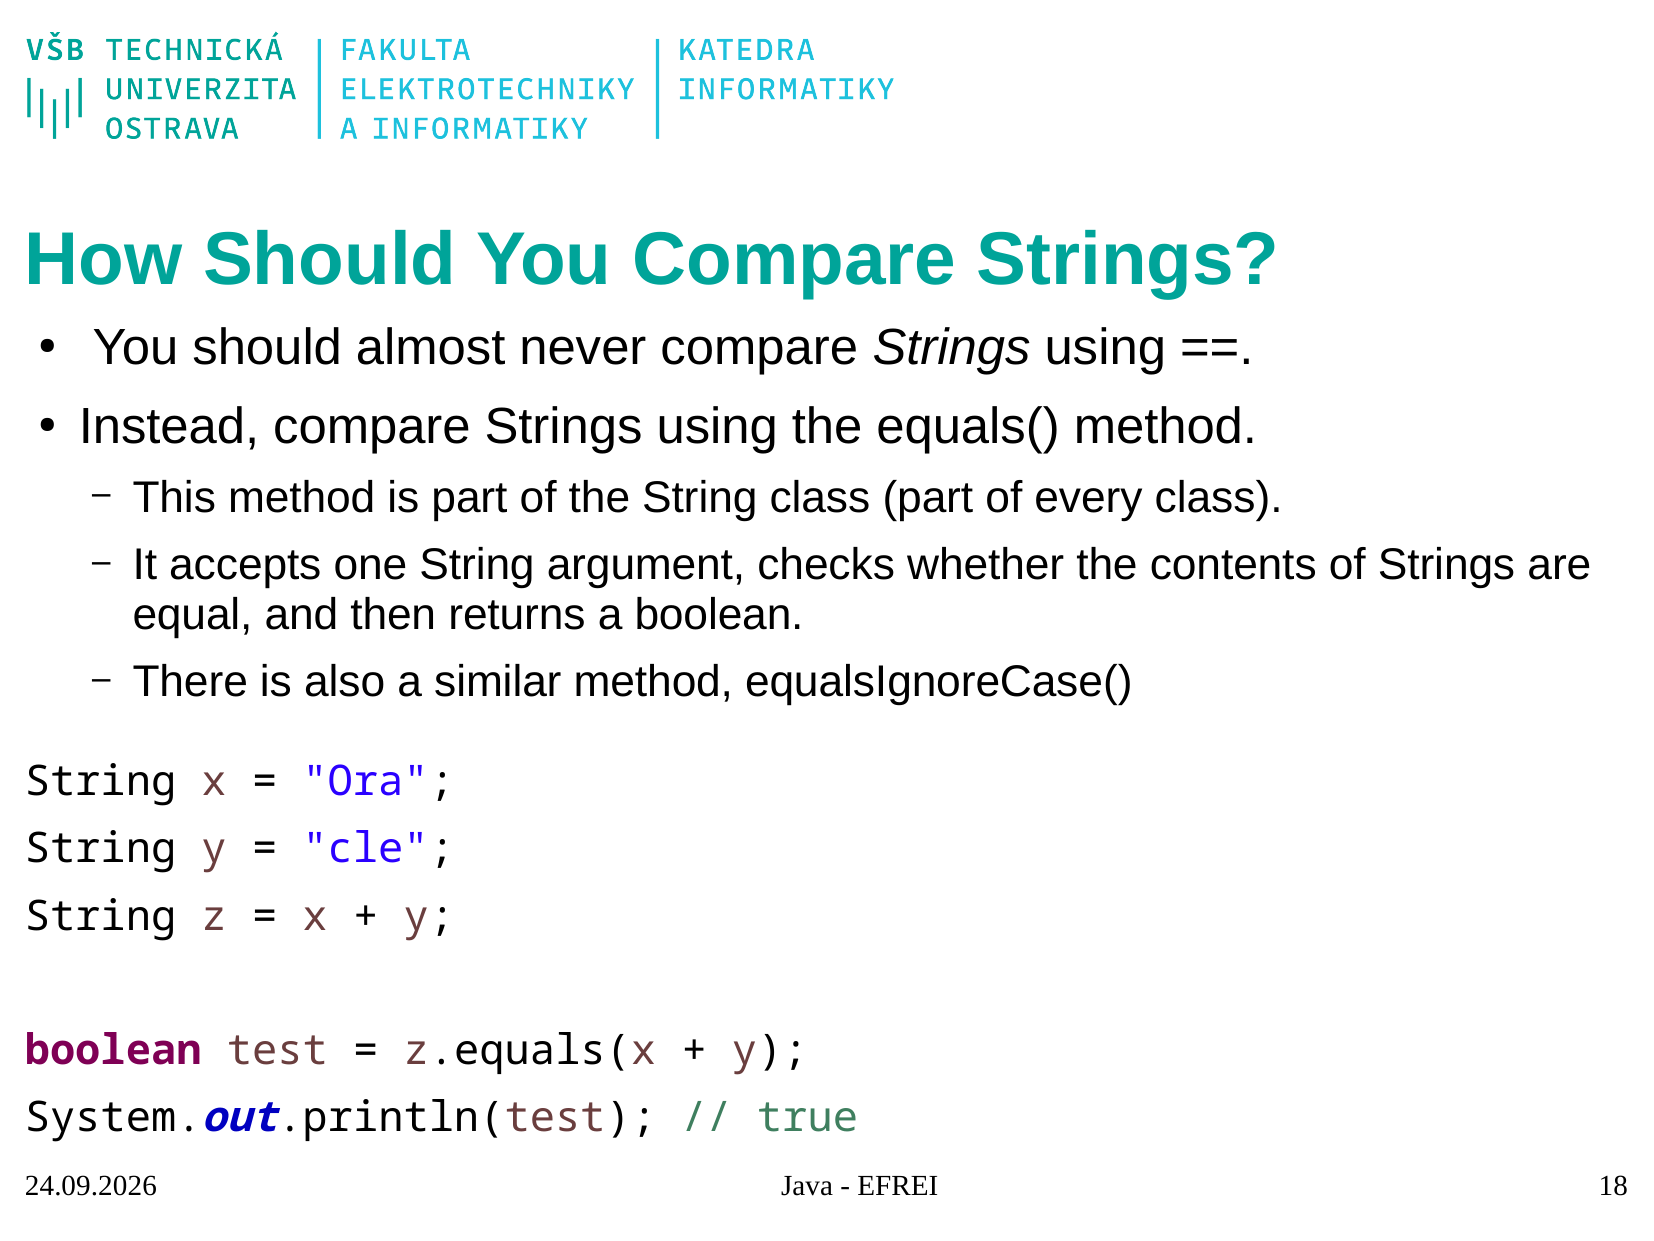

# How Should You Compare Strings?
 You should almost never compare Strings using ==.
Instead, compare Strings using the equals() method.
This method is part of the String class (part of every class).
It accepts one String argument, checks whether the contents of Strings are equal, and then returns a boolean.
There is also a similar method, equalsIgnoreCase()
String x = "Ora";
String y = "cle";
String z = x + y;
boolean test = z.equals(x + y);
System.out.println(test); // true
Java - EFREI
18